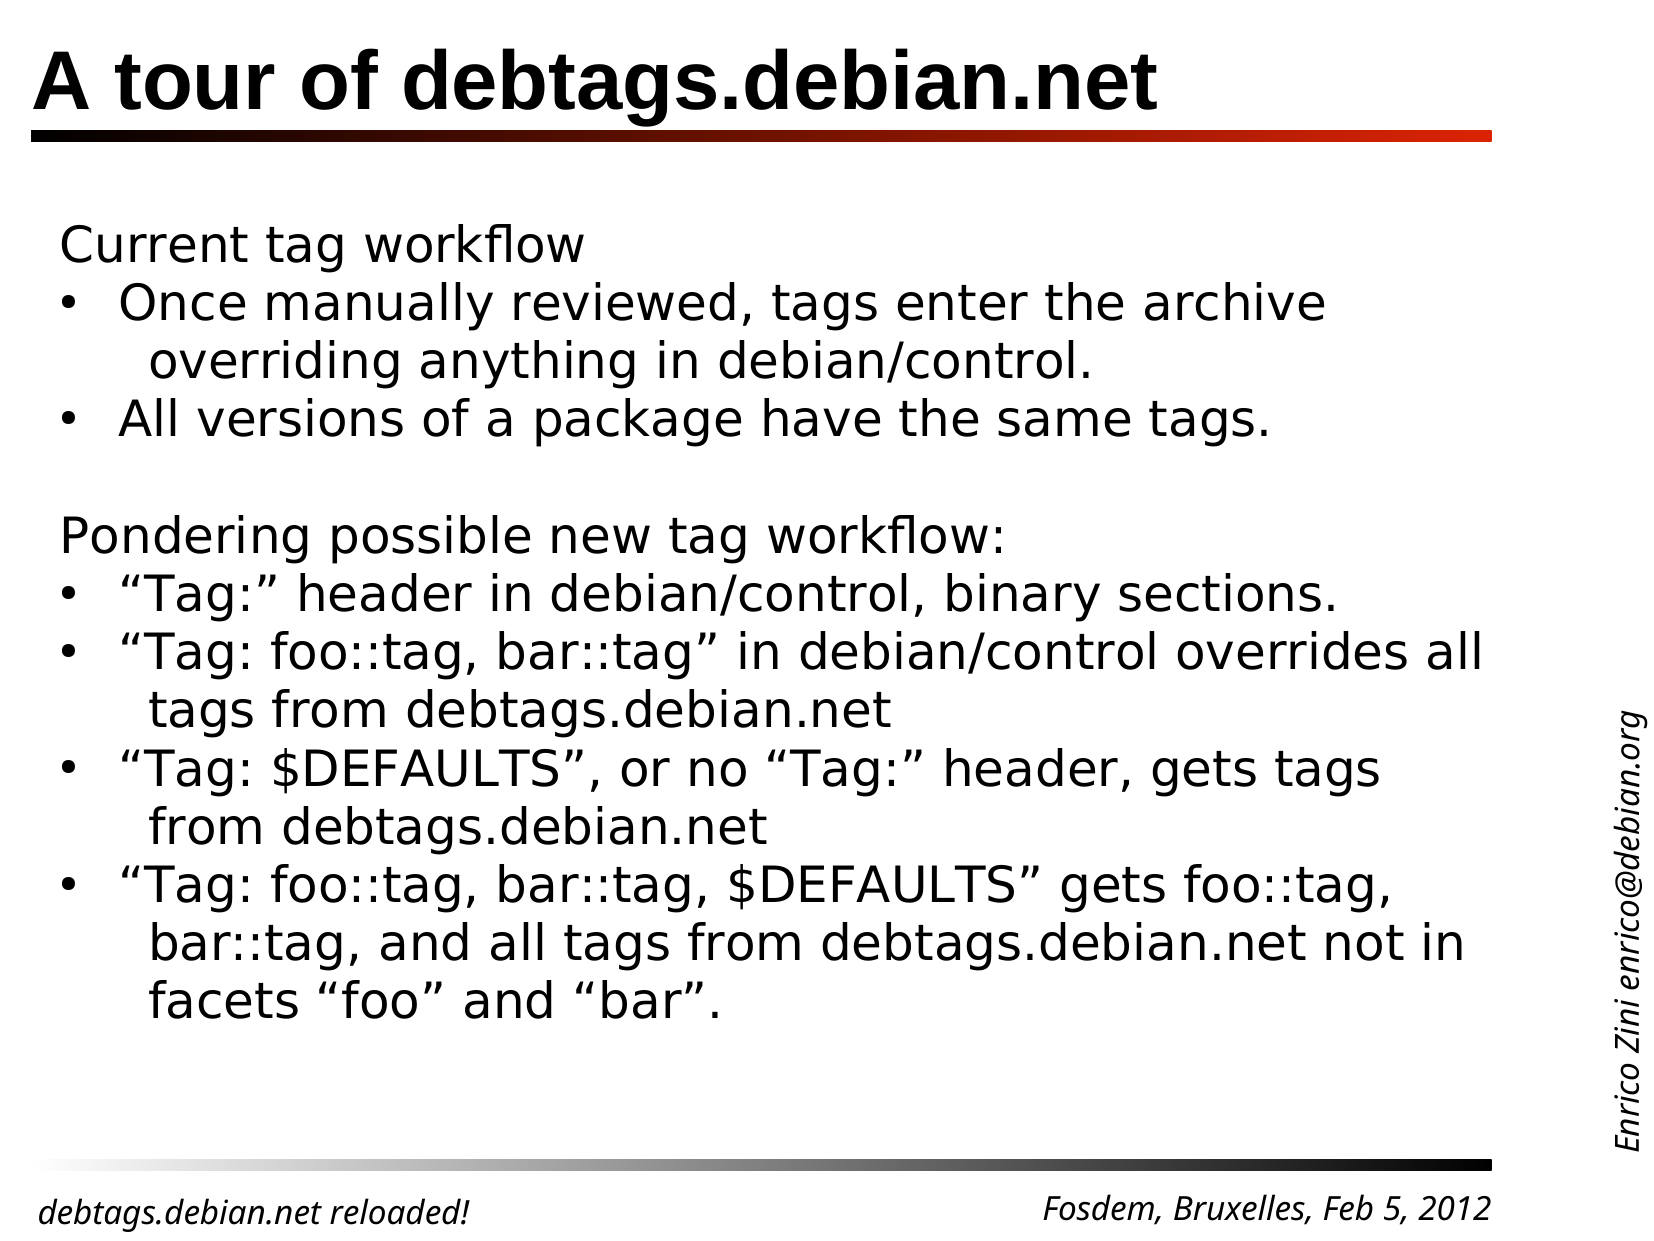

A tour of debtags.debian.net
Current tag workflow
Once manually reviewed, tags enter the archive overriding anything in debian/control.
All versions of a package have the same tags.
Pondering possible new tag workflow:
“Tag:” header in debian/control, binary sections.
“Tag: foo::tag, bar::tag” in debian/control overrides all tags from debtags.debian.net
“Tag: $DEFAULTS”, or no “Tag:” header, gets tags from debtags.debian.net
“Tag: foo::tag, bar::tag, $DEFAULTS” gets foo::tag, bar::tag, and all tags from debtags.debian.net not in facets “foo” and “bar”.